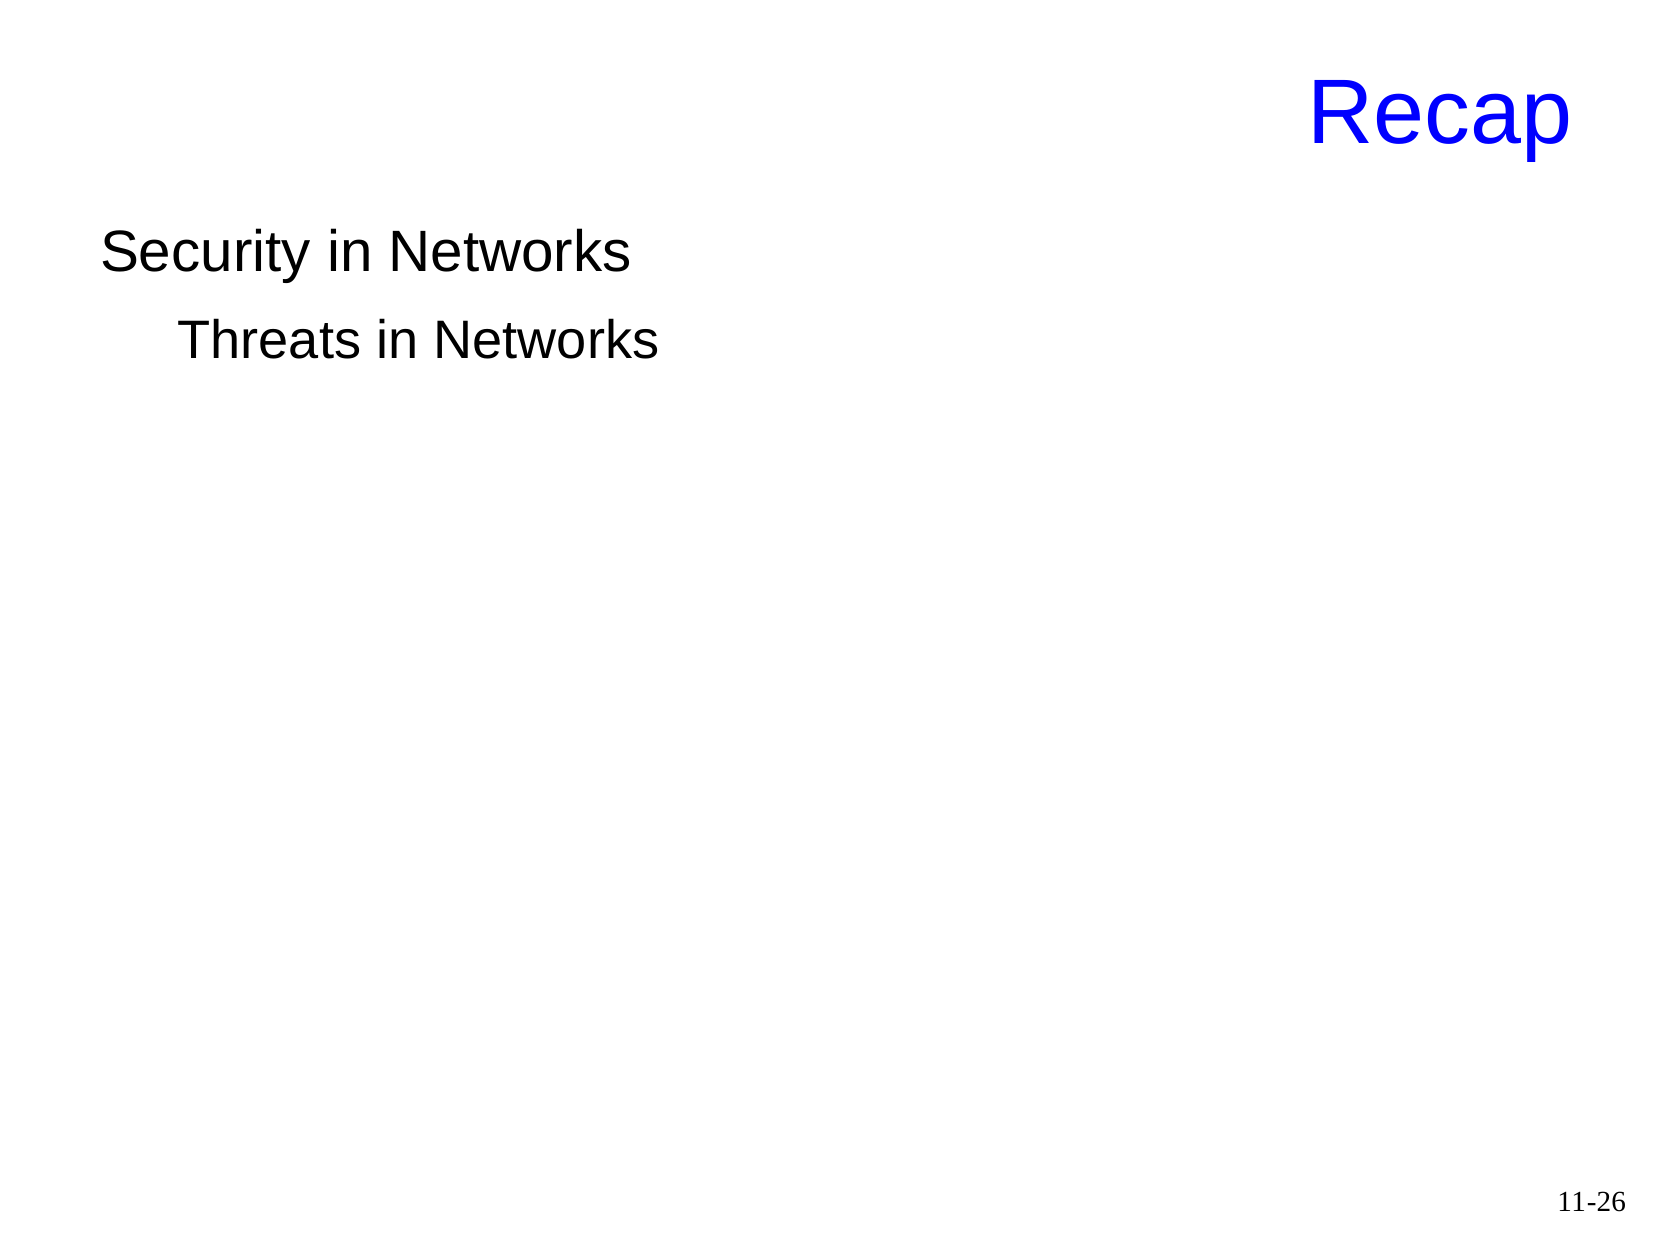

# Recap
Security in Networks
Threats in Networks